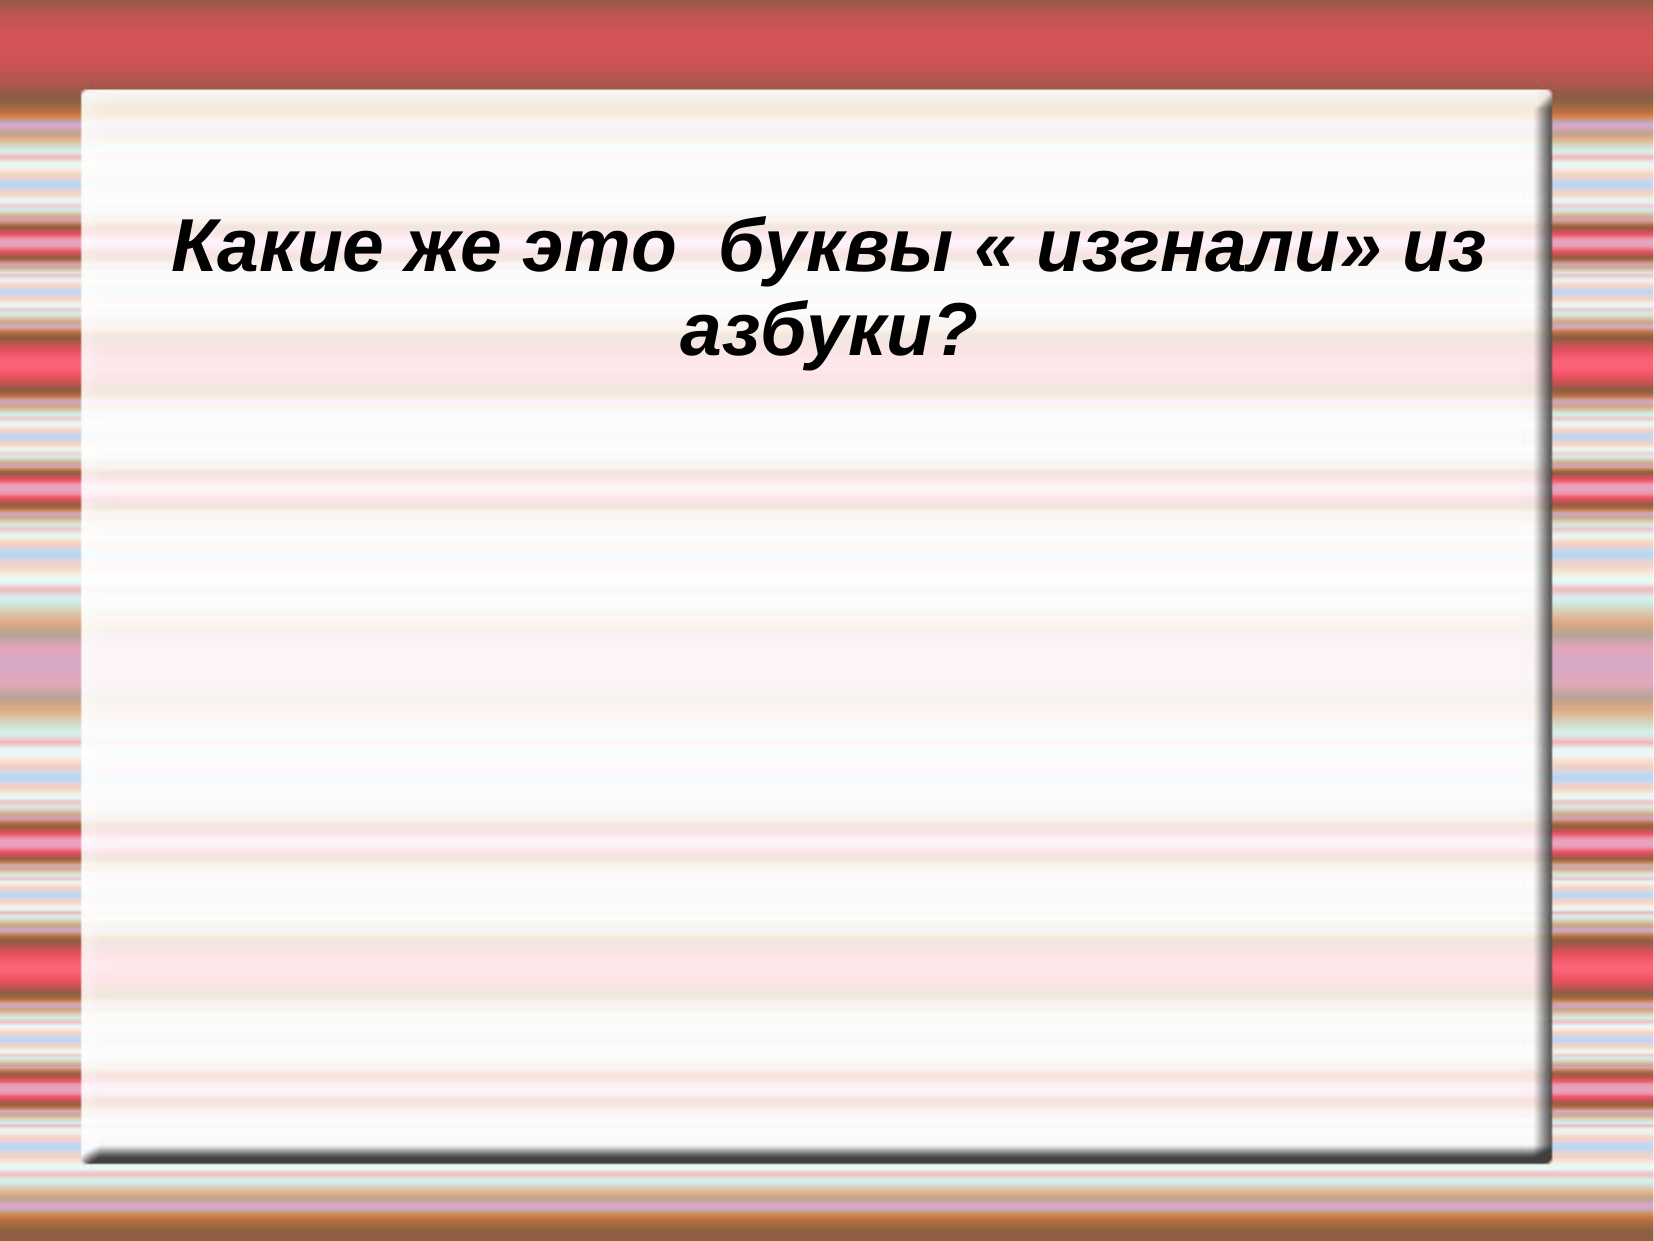

# Какие же это буквы « изгнали» из азбуки?